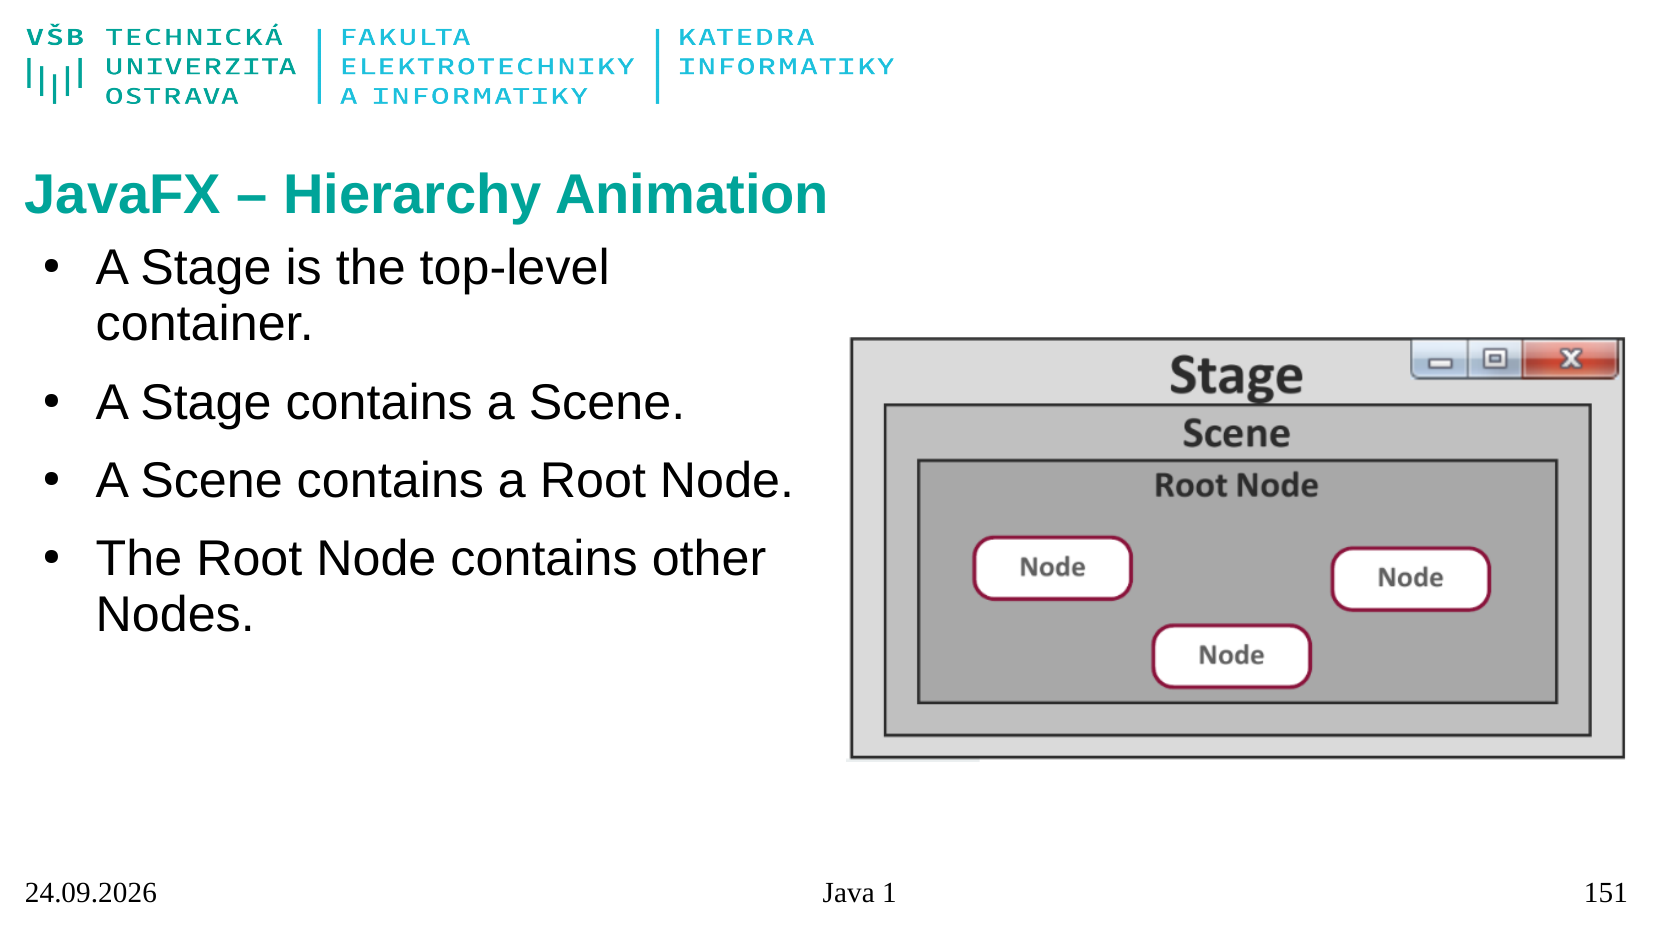

# JavaFX – Hierarchy Animation
A Stage is the top-level container.
A Stage contains a Scene.
A Scene contains a Root Node.
The Root Node contains other Nodes.
Java 1
151